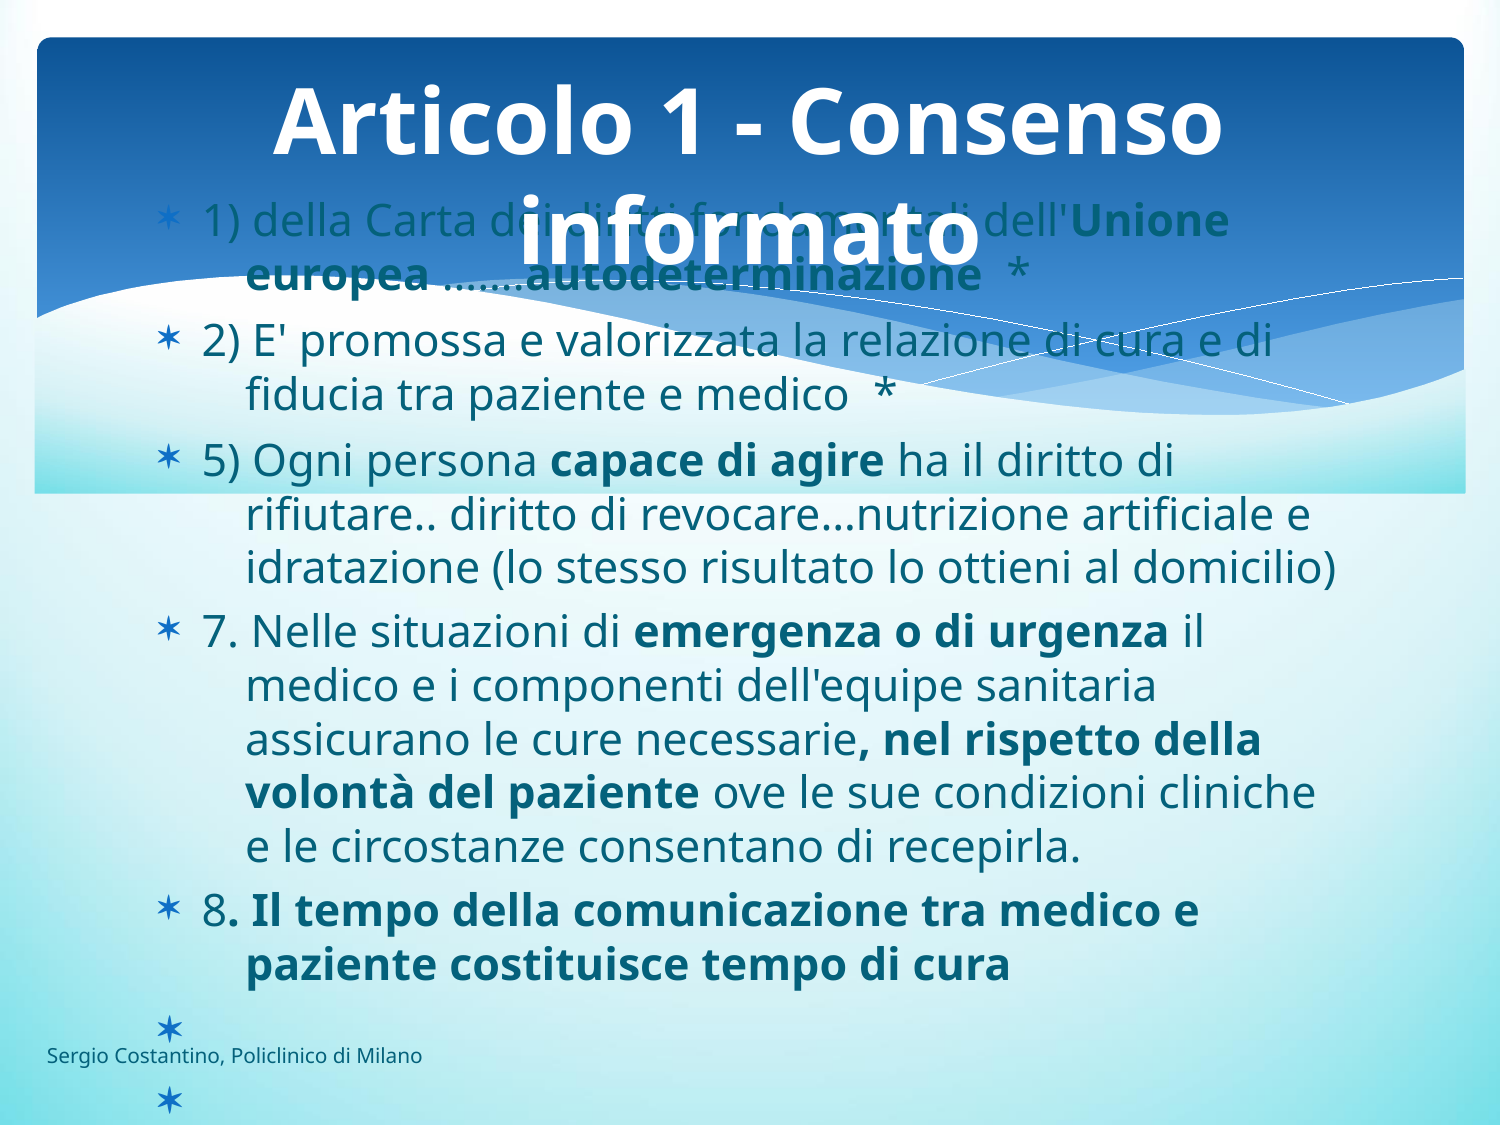

Articolo 1 - Consenso informato
# 1) della Carta dei diritti fondamentali dell'Unione europea …….autodeterminazione *
2) E' promossa e valorizzata la relazione di cura e di fiducia tra paziente e medico *
5) Ogni persona capace di agire ha il diritto di rifiutare.. diritto di revocare…nutrizione artificiale e idratazione (lo stesso risultato lo ottieni al domicilio)
7. Nelle situazioni di emergenza o di urgenza il medico e i componenti dell'equipe sanitaria assicurano le cure necessarie, nel rispetto della volontà del paziente ove le sue condizioni cliniche e le circostanze consentano di recepirla.
8. Il tempo della comunicazione tra medico e paziente costituisce tempo di cura
Sergio Costantino, Policlinico di Milano